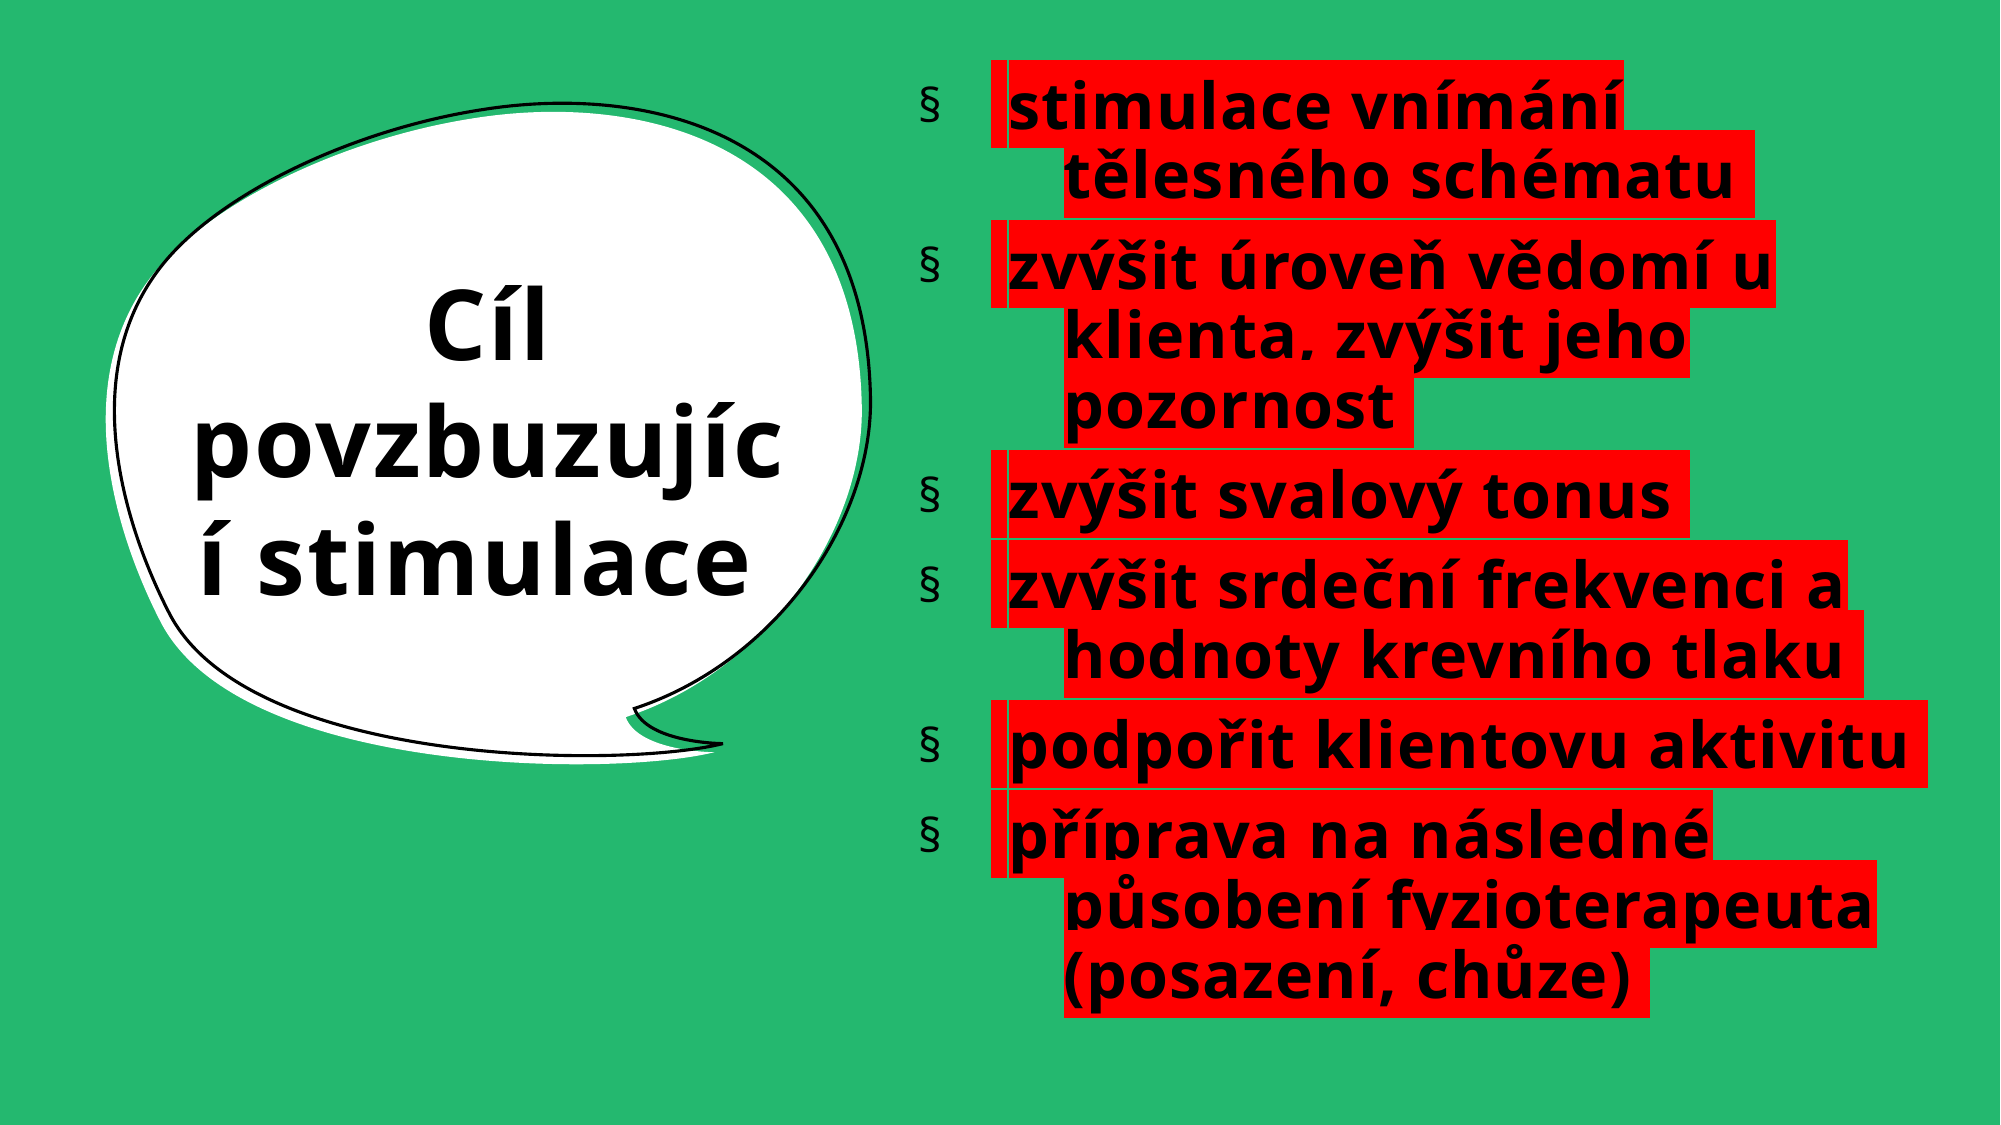

stimulace vnímání tělesného schématu
 zvýšit úroveň vědomí u klienta, zvýšit jeho pozornost
 zvýšit svalový tonus
 zvýšit srdeční frekvenci a hodnoty krevního tlaku
 podpořit klientovu aktivitu
 příprava na následné působení fyzioterapeuta (posazení, chůze)
# Cíl povzbuzující stimulace